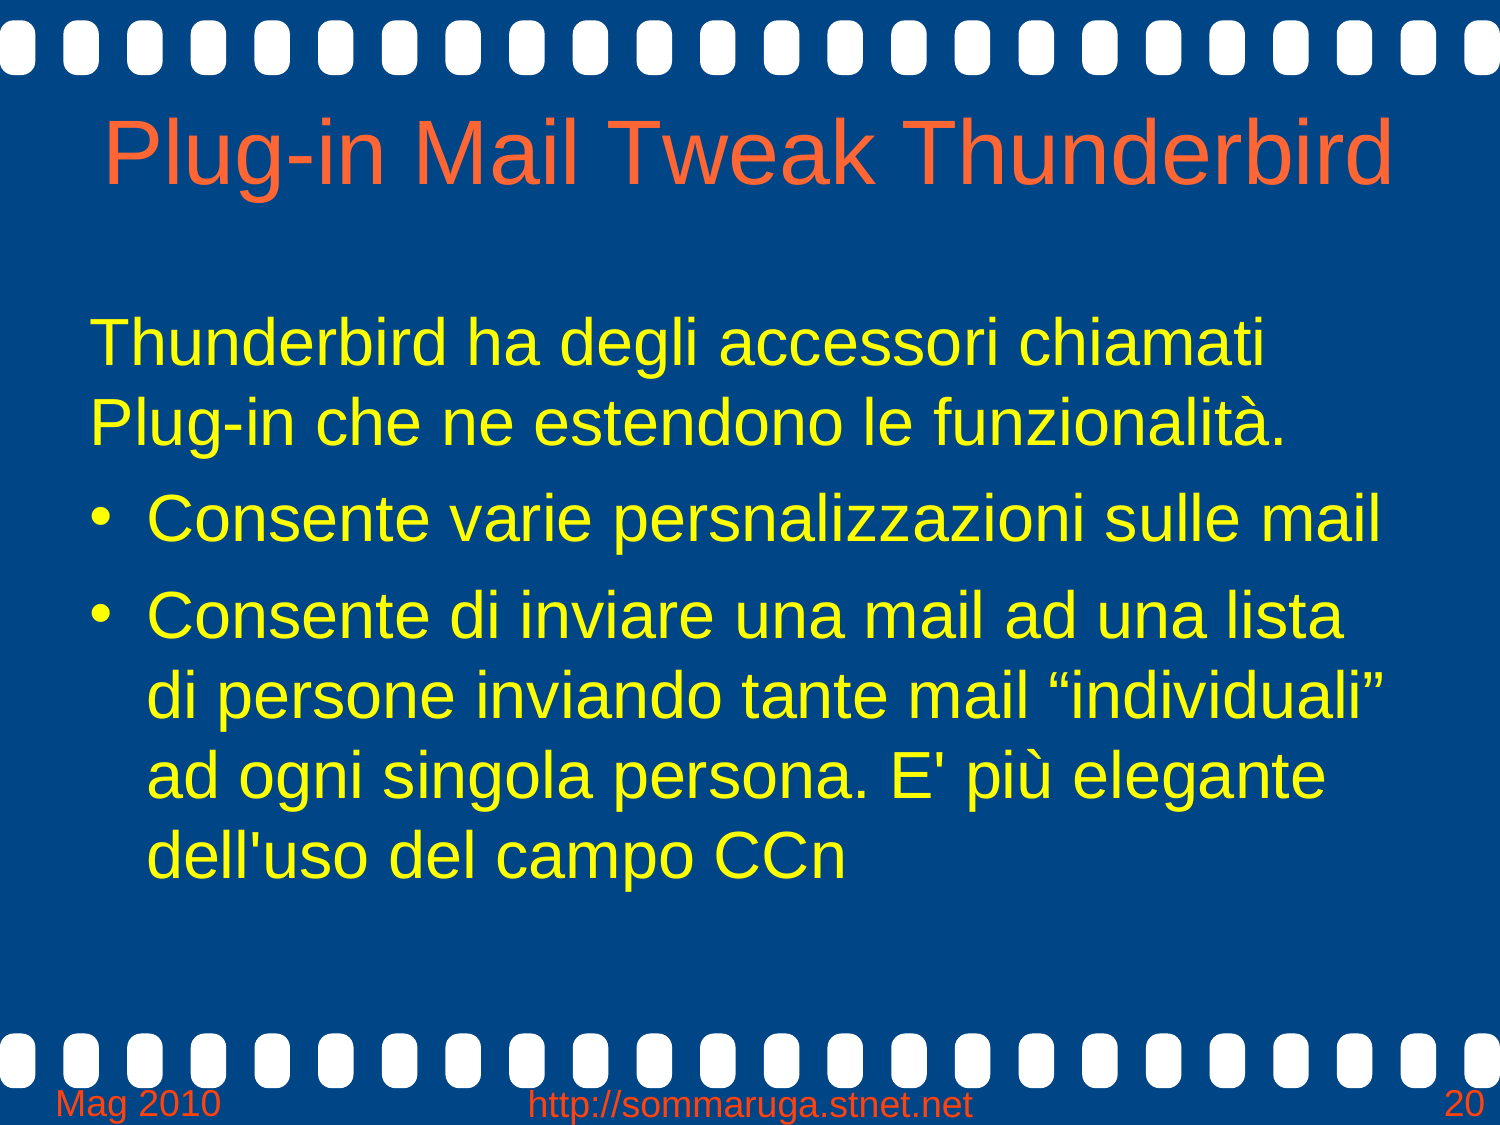

# Plug-in Mail Tweak Thunderbird
Thunderbird ha degli accessori chiamati Plug-in che ne estendono le funzionalità.
Consente varie persnalizzazioni sulle mail
Consente di inviare una mail ad una lista di persone inviando tante mail “individuali” ad ogni singola persona. E' più elegante dell'uso del campo CCn